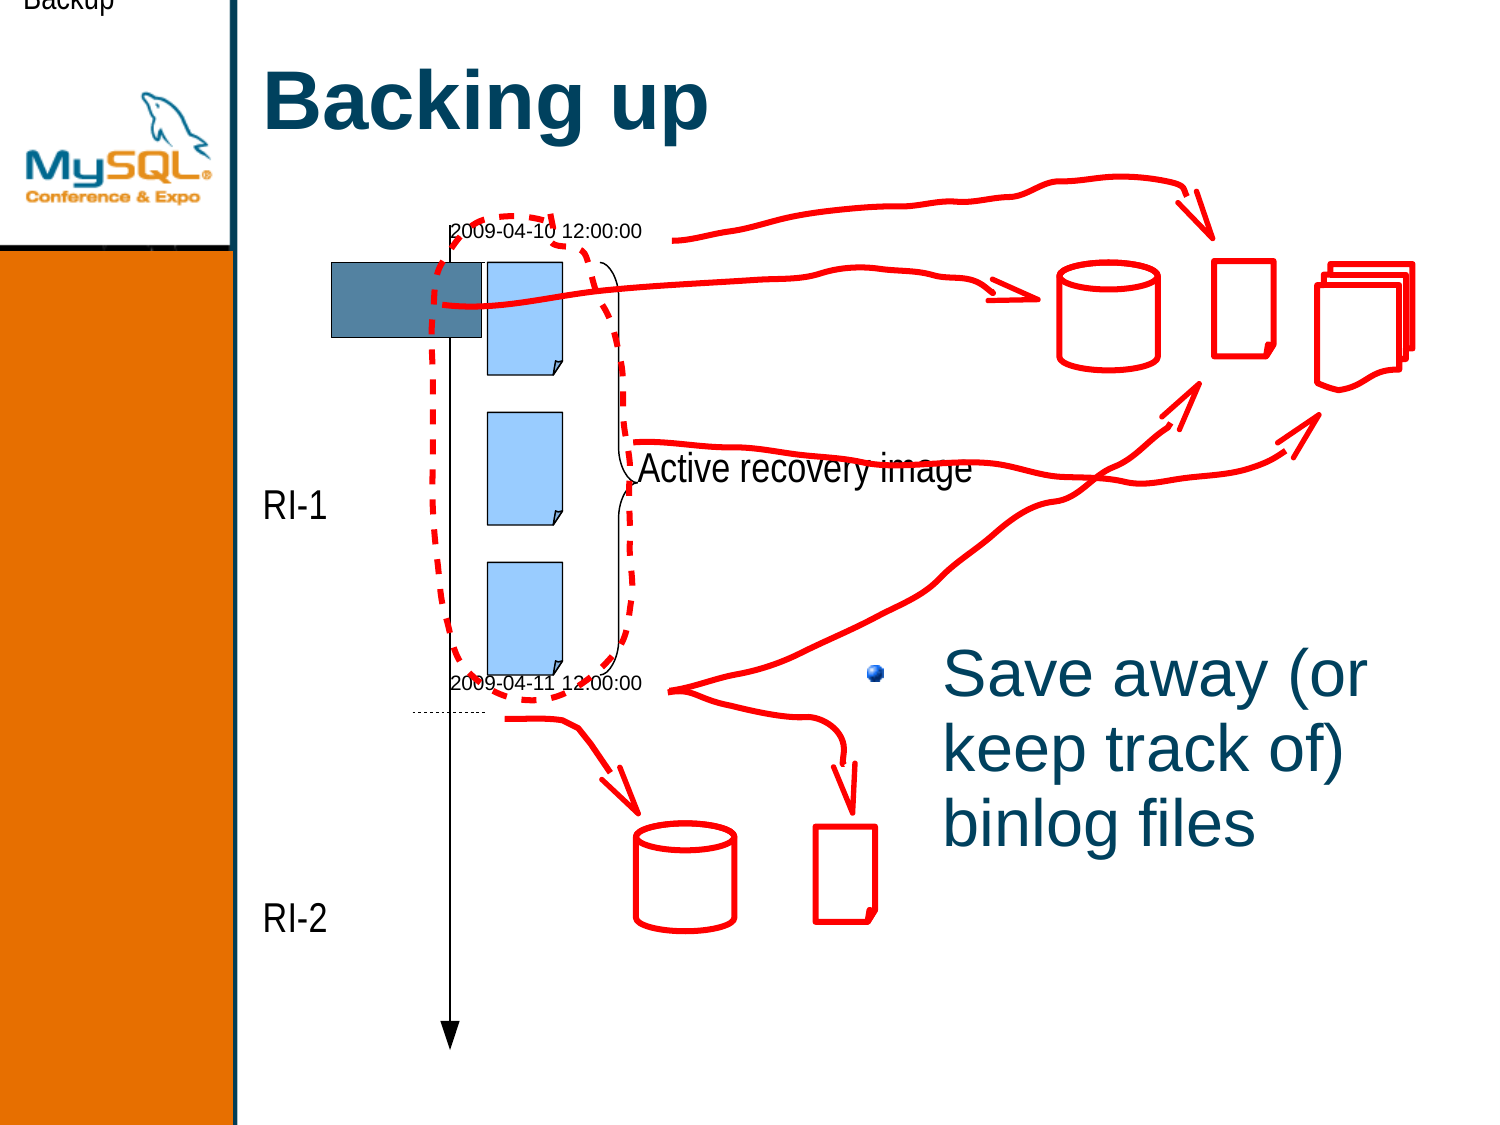

Backup
# Backing up
2009-04-10 12:00:00
Active recovery image
RI-1
Save away (or keep track of) binlog files
2009-04-11 12:00:00
RI-2